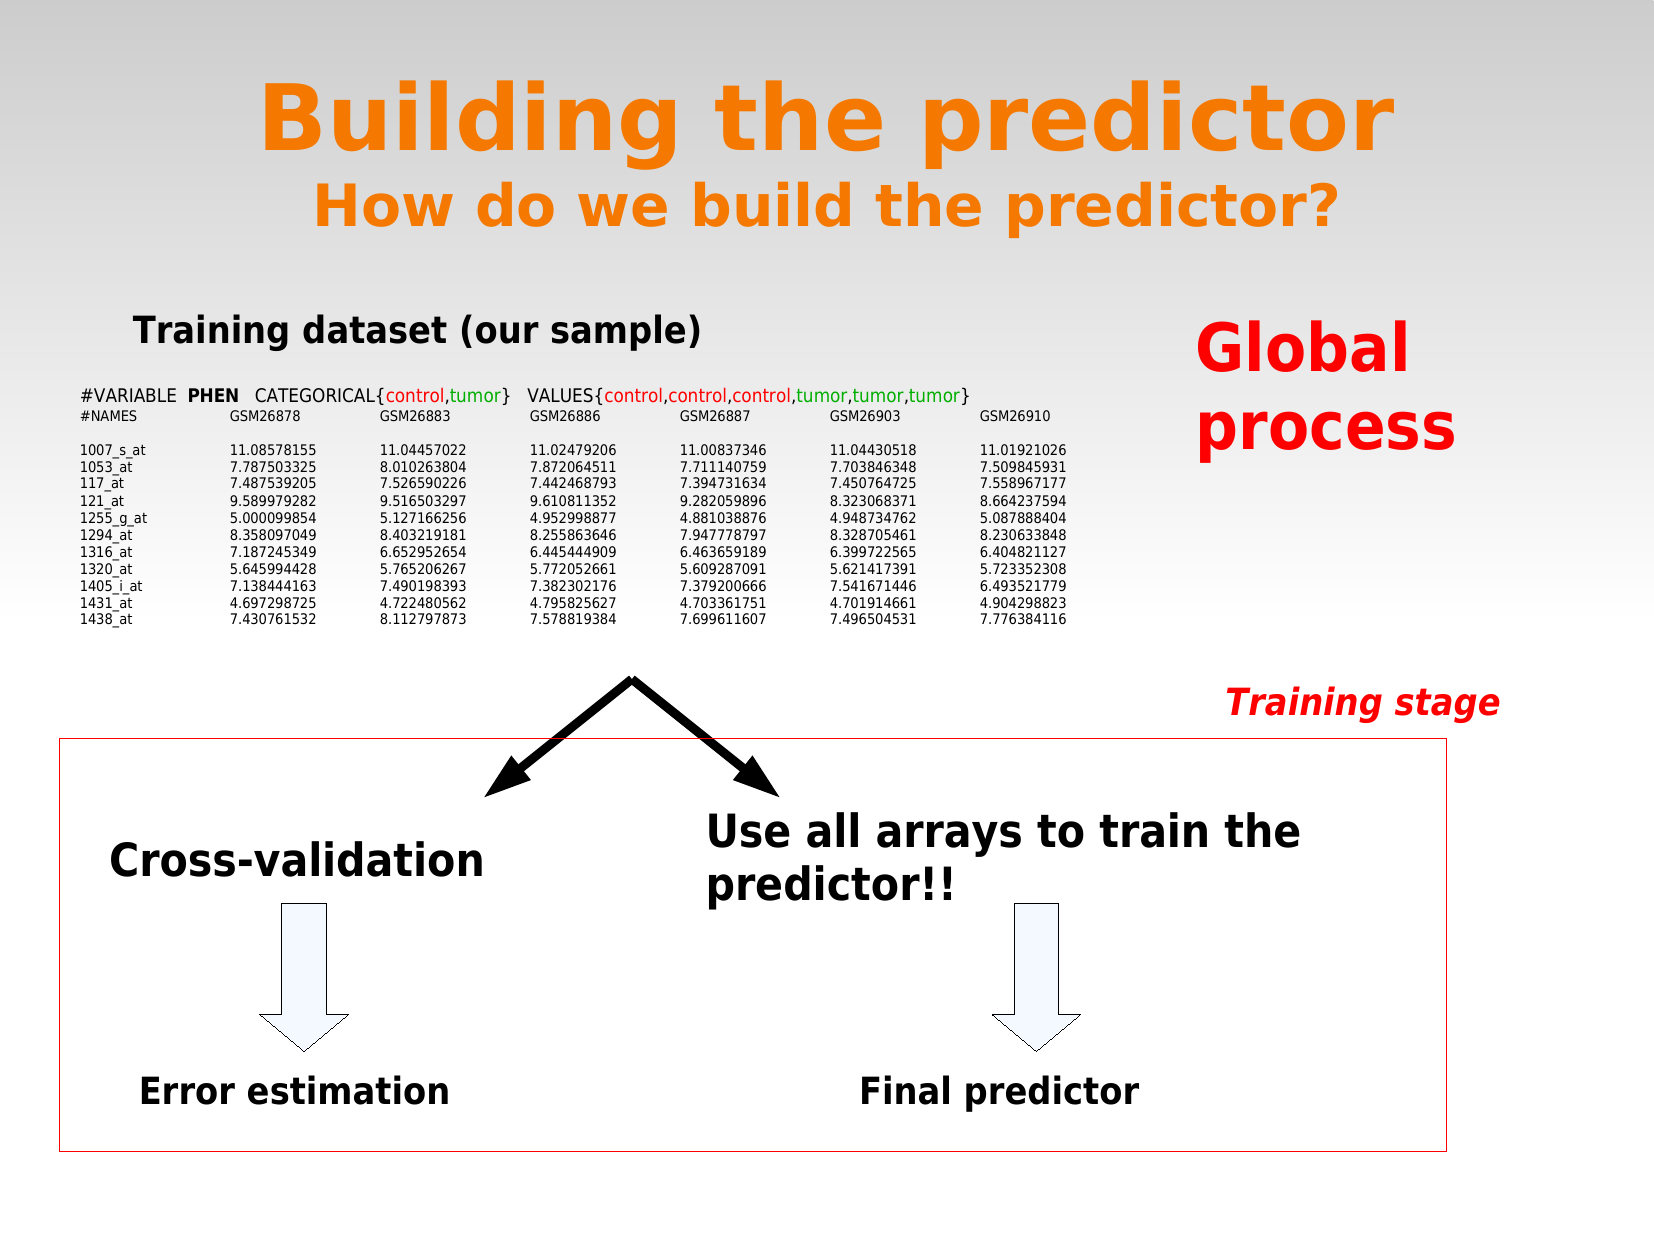

# Building the predictor How do we build the predictor?
Training dataset (our sample)
Global process
#VARIABLE PHEN CATEGORICAL{control,tumor} VALUES{control,control,control,tumor,tumor,tumor}
#NAMES	GSM26878	GSM26883	GSM26886	GSM26887	GSM26903	GSM26910
1007_s_at	11.08578155	11.04457022	11.02479206	11.00837346	11.04430518	11.01921026
1053_at	7.787503325	8.010263804	7.872064511	7.711140759	7.703846348	7.509845931
117_at	7.487539205	7.526590226	7.442468793	7.394731634	7.450764725	7.558967177
121_at	9.589979282	9.516503297	9.610811352	9.282059896	8.323068371	8.664237594
1255_g_at	5.000099854	5.127166256	4.952998877	4.881038876	4.948734762	5.087888404
1294_at	8.358097049	8.403219181	8.255863646	7.947778797	8.328705461	8.230633848
1316_at	7.187245349	6.652952654	6.445444909	6.463659189	6.399722565	6.404821127
1320_at	5.645994428	5.765206267	5.772052661	5.609287091	5.621417391	5.723352308
1405_i_at	7.138444163	7.490198393	7.382302176	7.379200666	7.541671446	6.493521779
1431_at	4.697298725	4.722480562	4.795825627	4.703361751	4.701914661	4.904298823
1438_at	7.430761532	8.112797873	7.578819384	7.699611607	7.496504531	7.776384116
Training stage
Use all arrays to train the predictor!!
Cross-validation
Error estimation
Final predictor